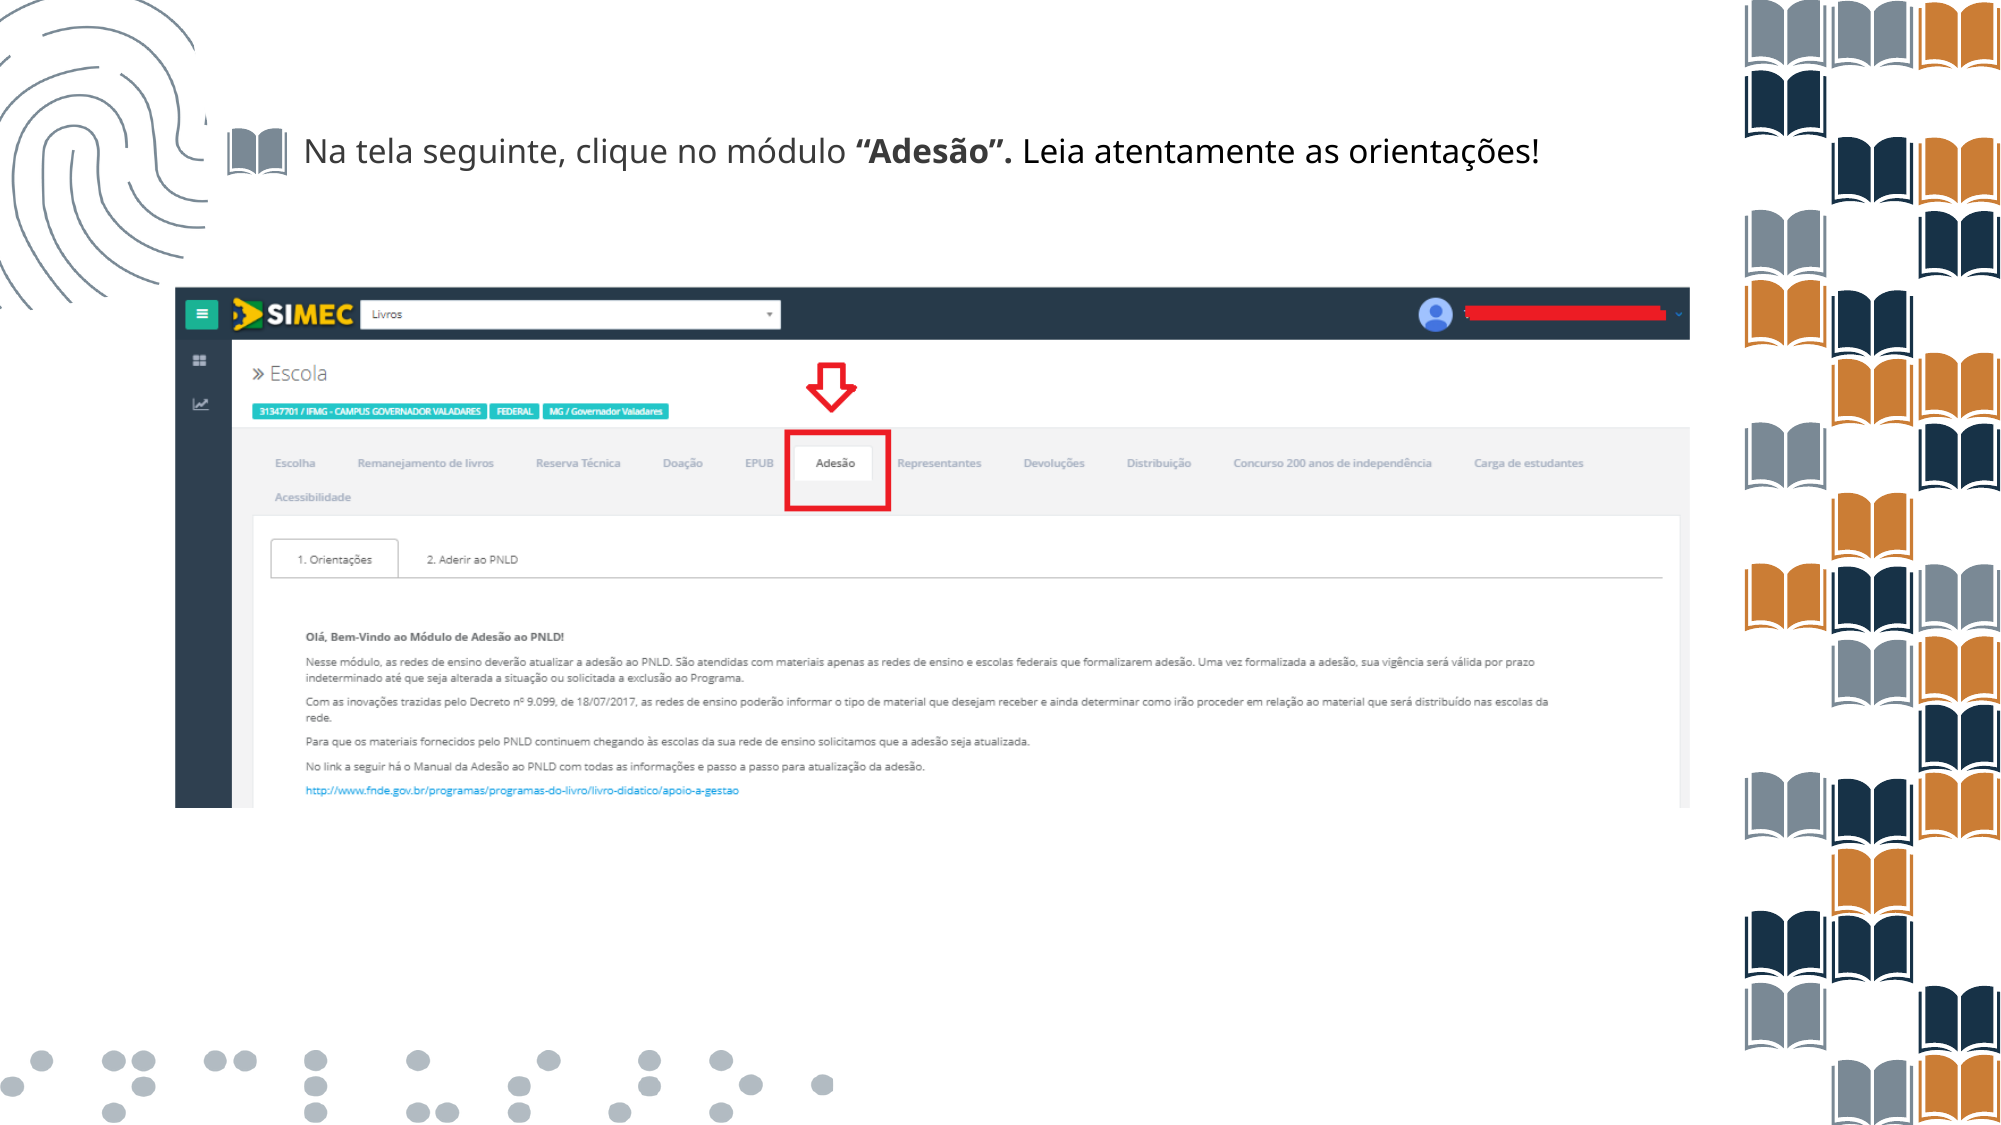

Na tela seguinte, clique no módulo “Adesão”. Leia atentamente as orientações!